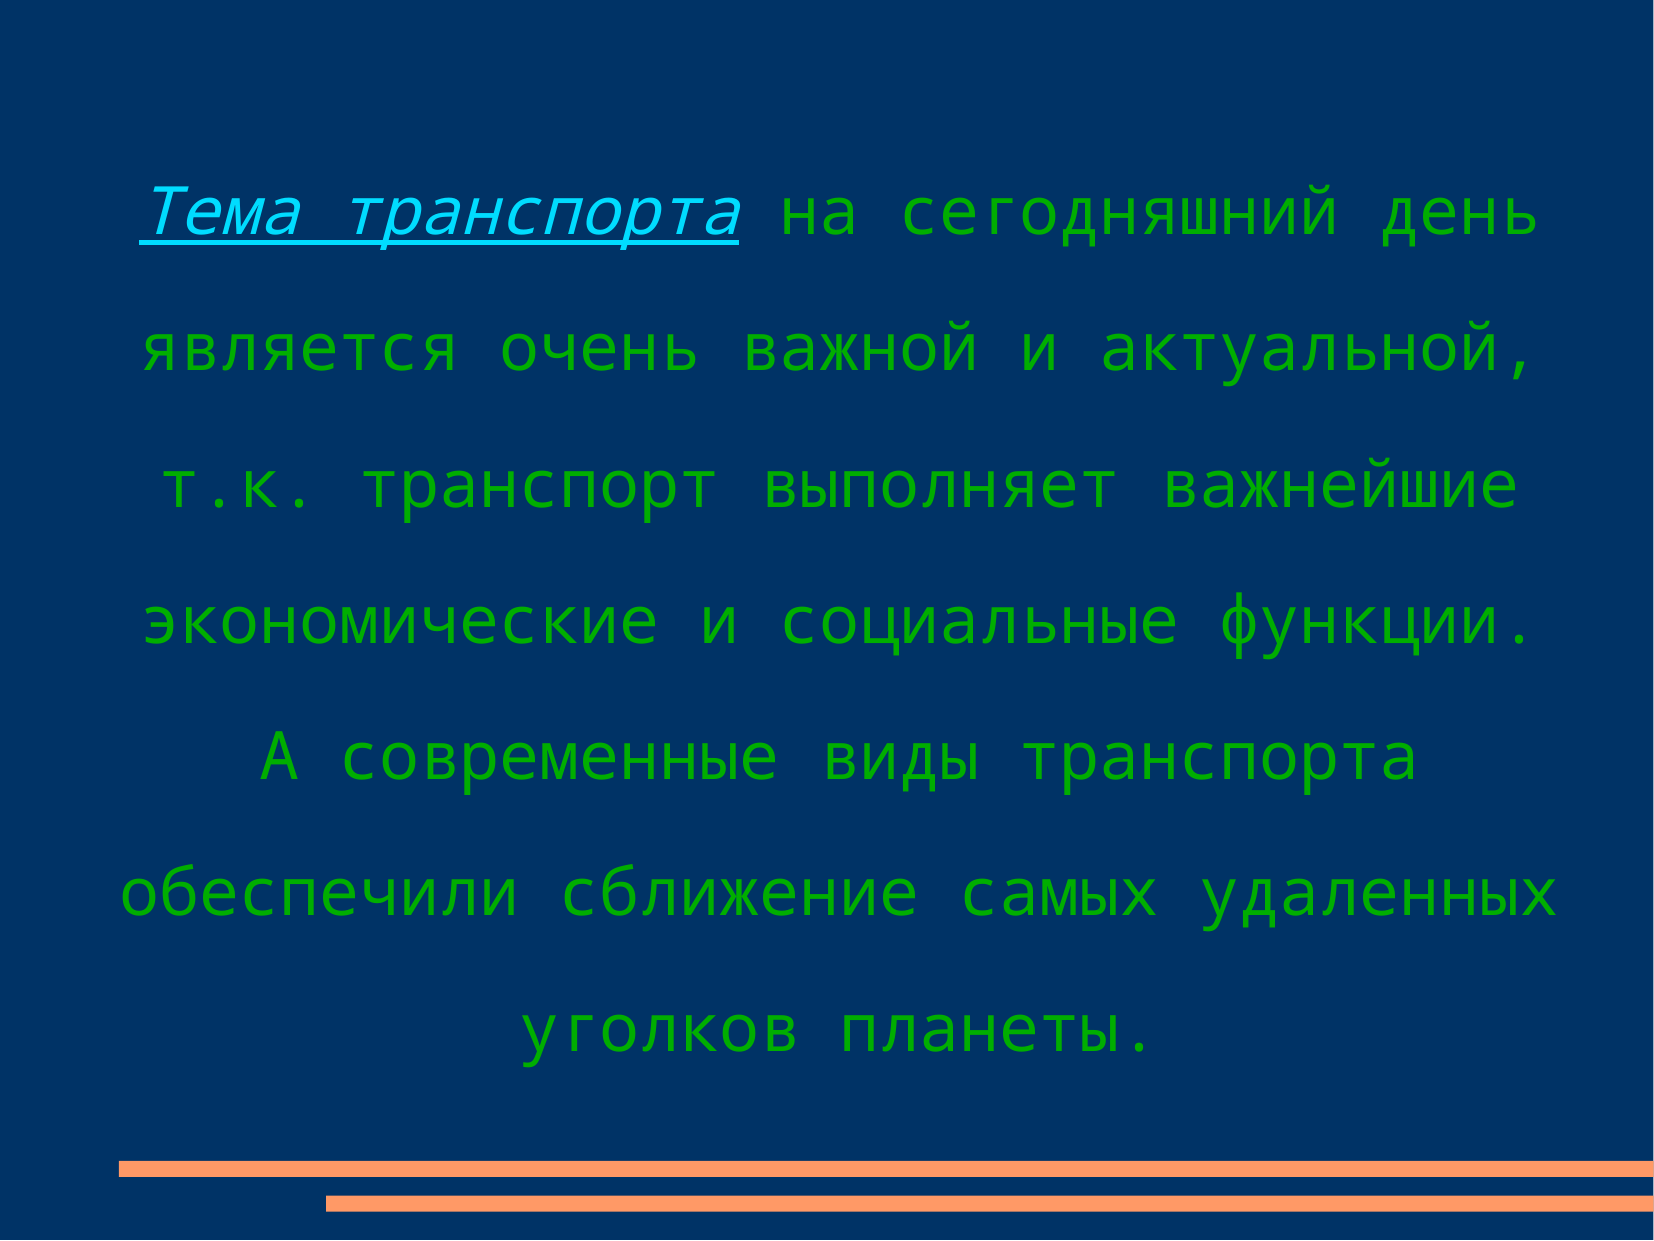

# Тема транспорта на сегодняшний день является очень важной и актуальной, т.к. транспорт выполняет важнейшие экономические и социальные функции. А современные виды транспорта обеспечили сближение самых удаленных уголков планеты.